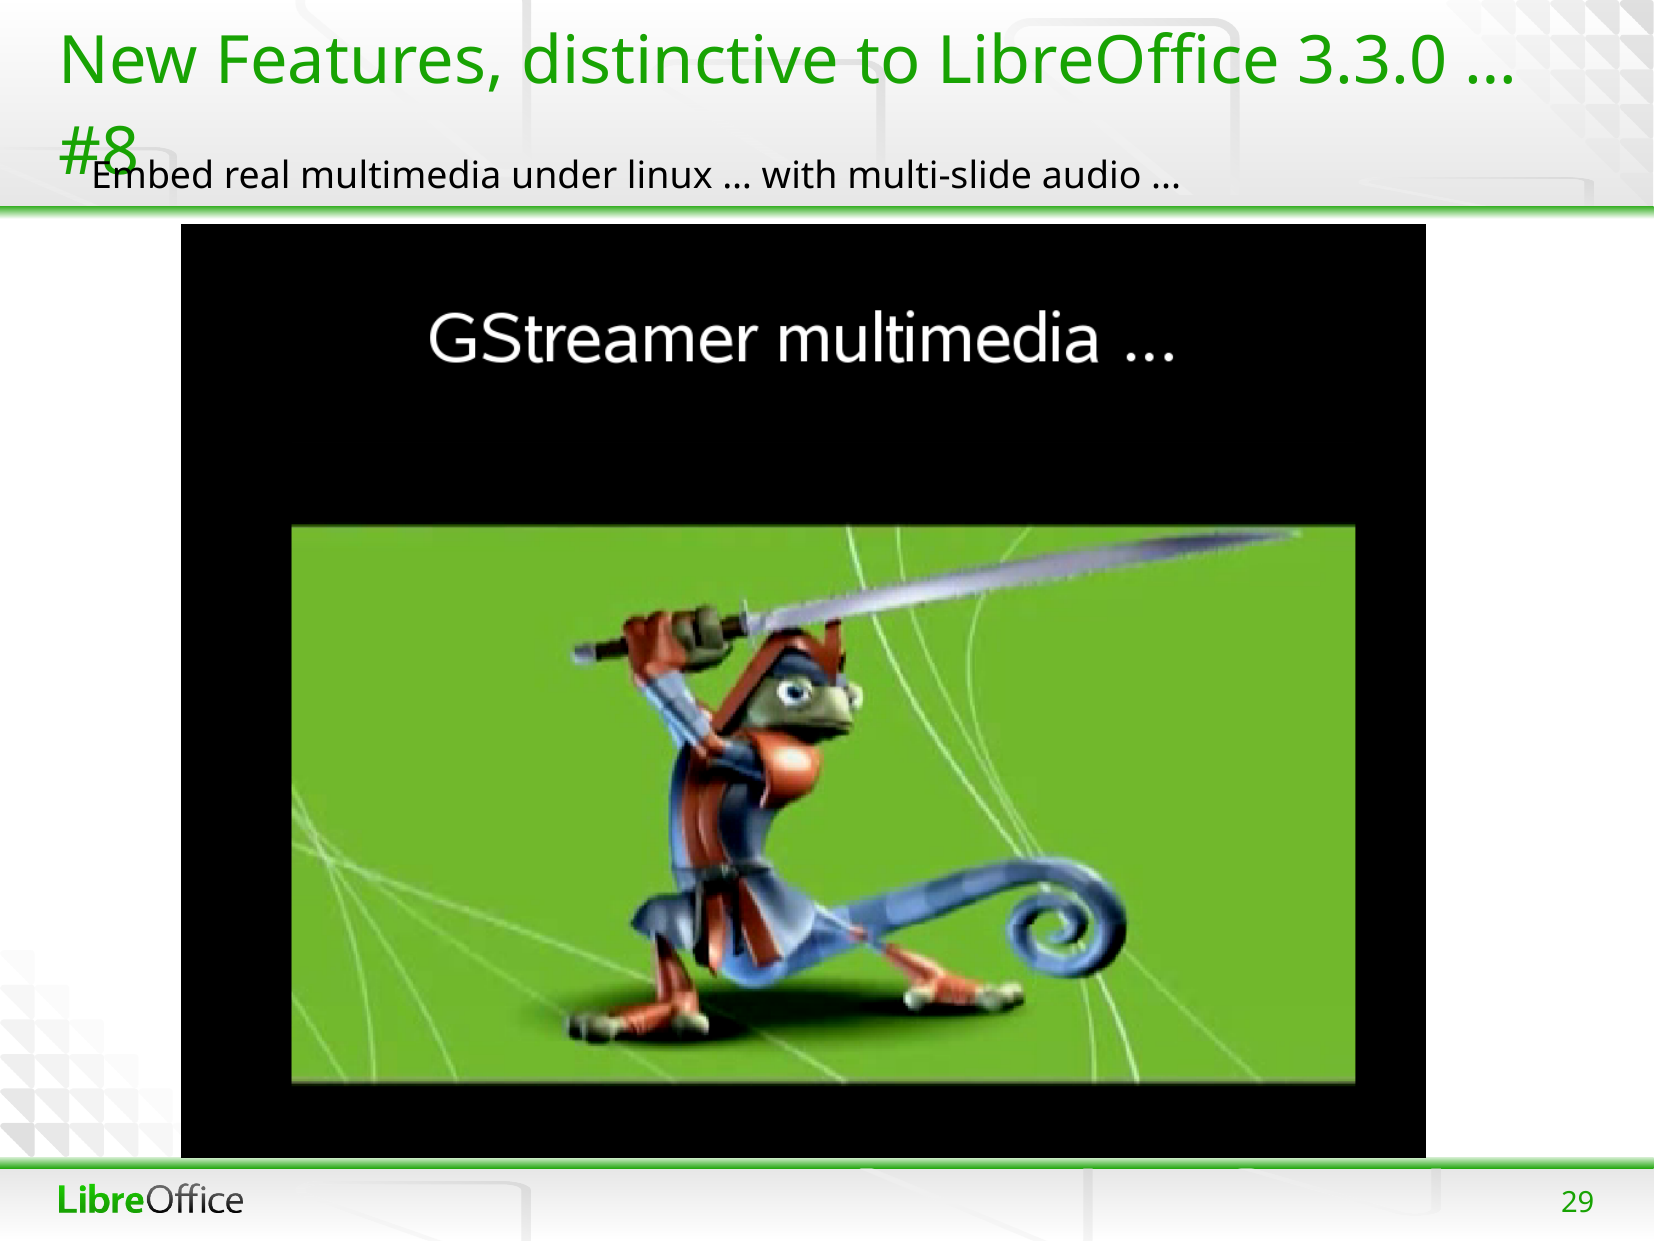

# New Features, distinctive to LibreOffice 3.3.0 … #8
Embed real multimedia under linux … with multi-slide audio ...
29